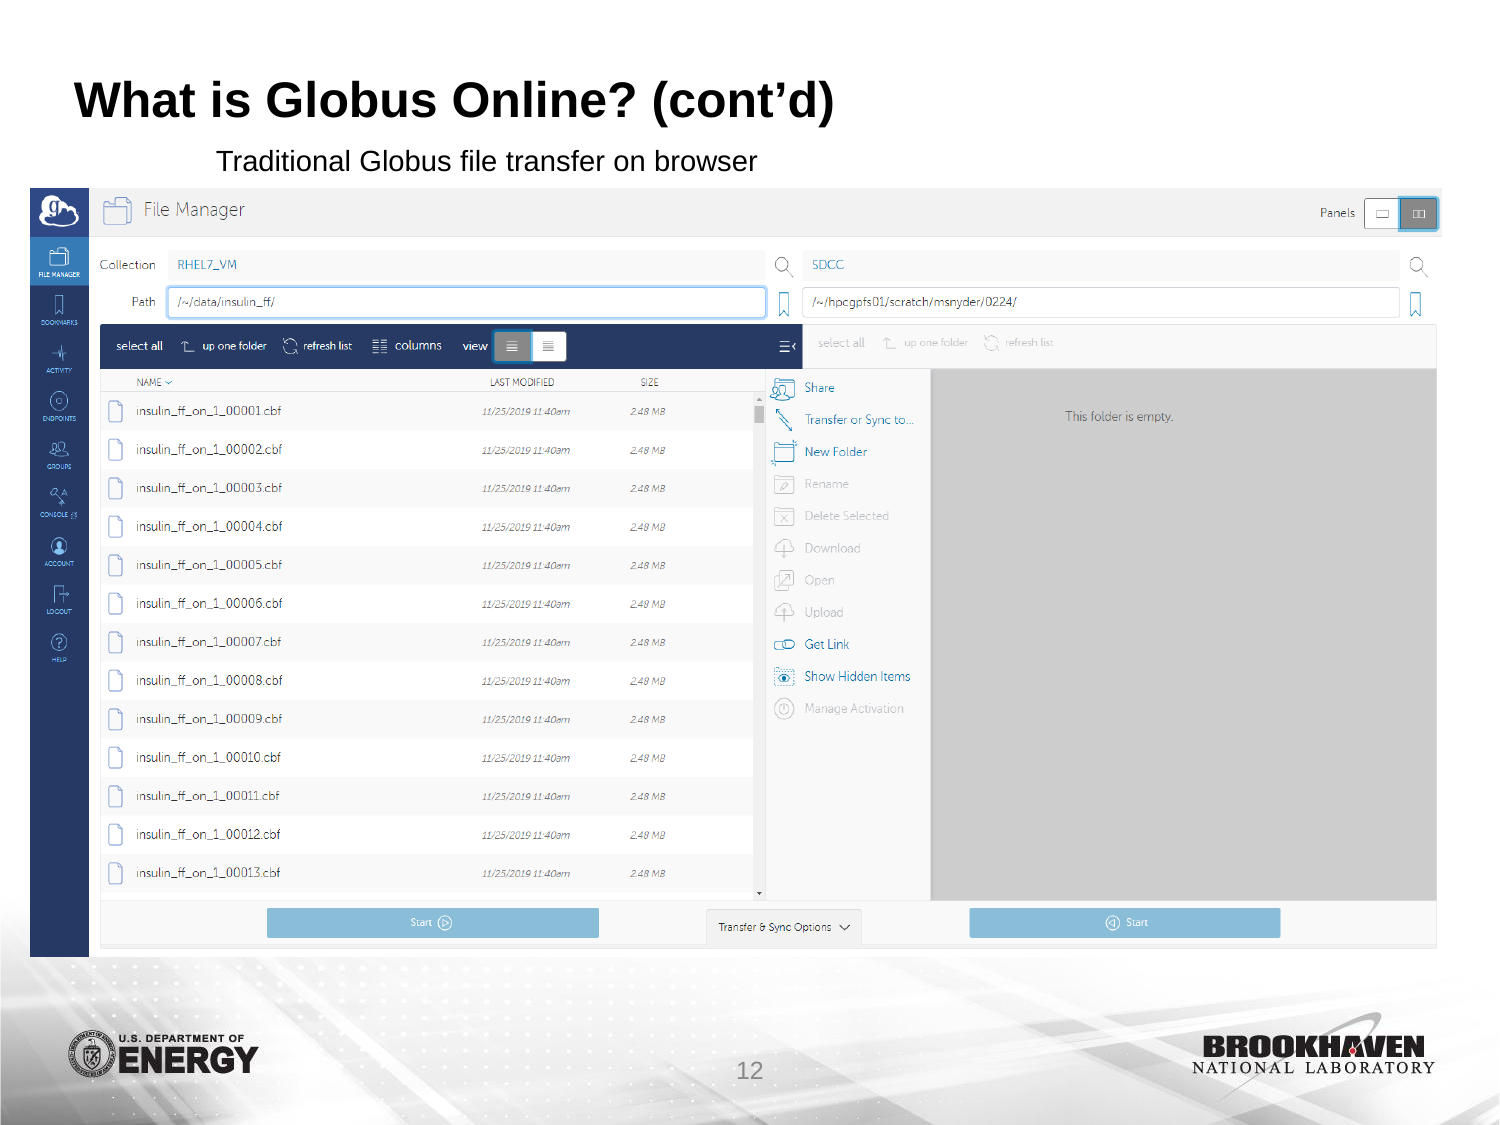

What is Globus Online? (cont’d)
Traditional Globus file transfer on browser